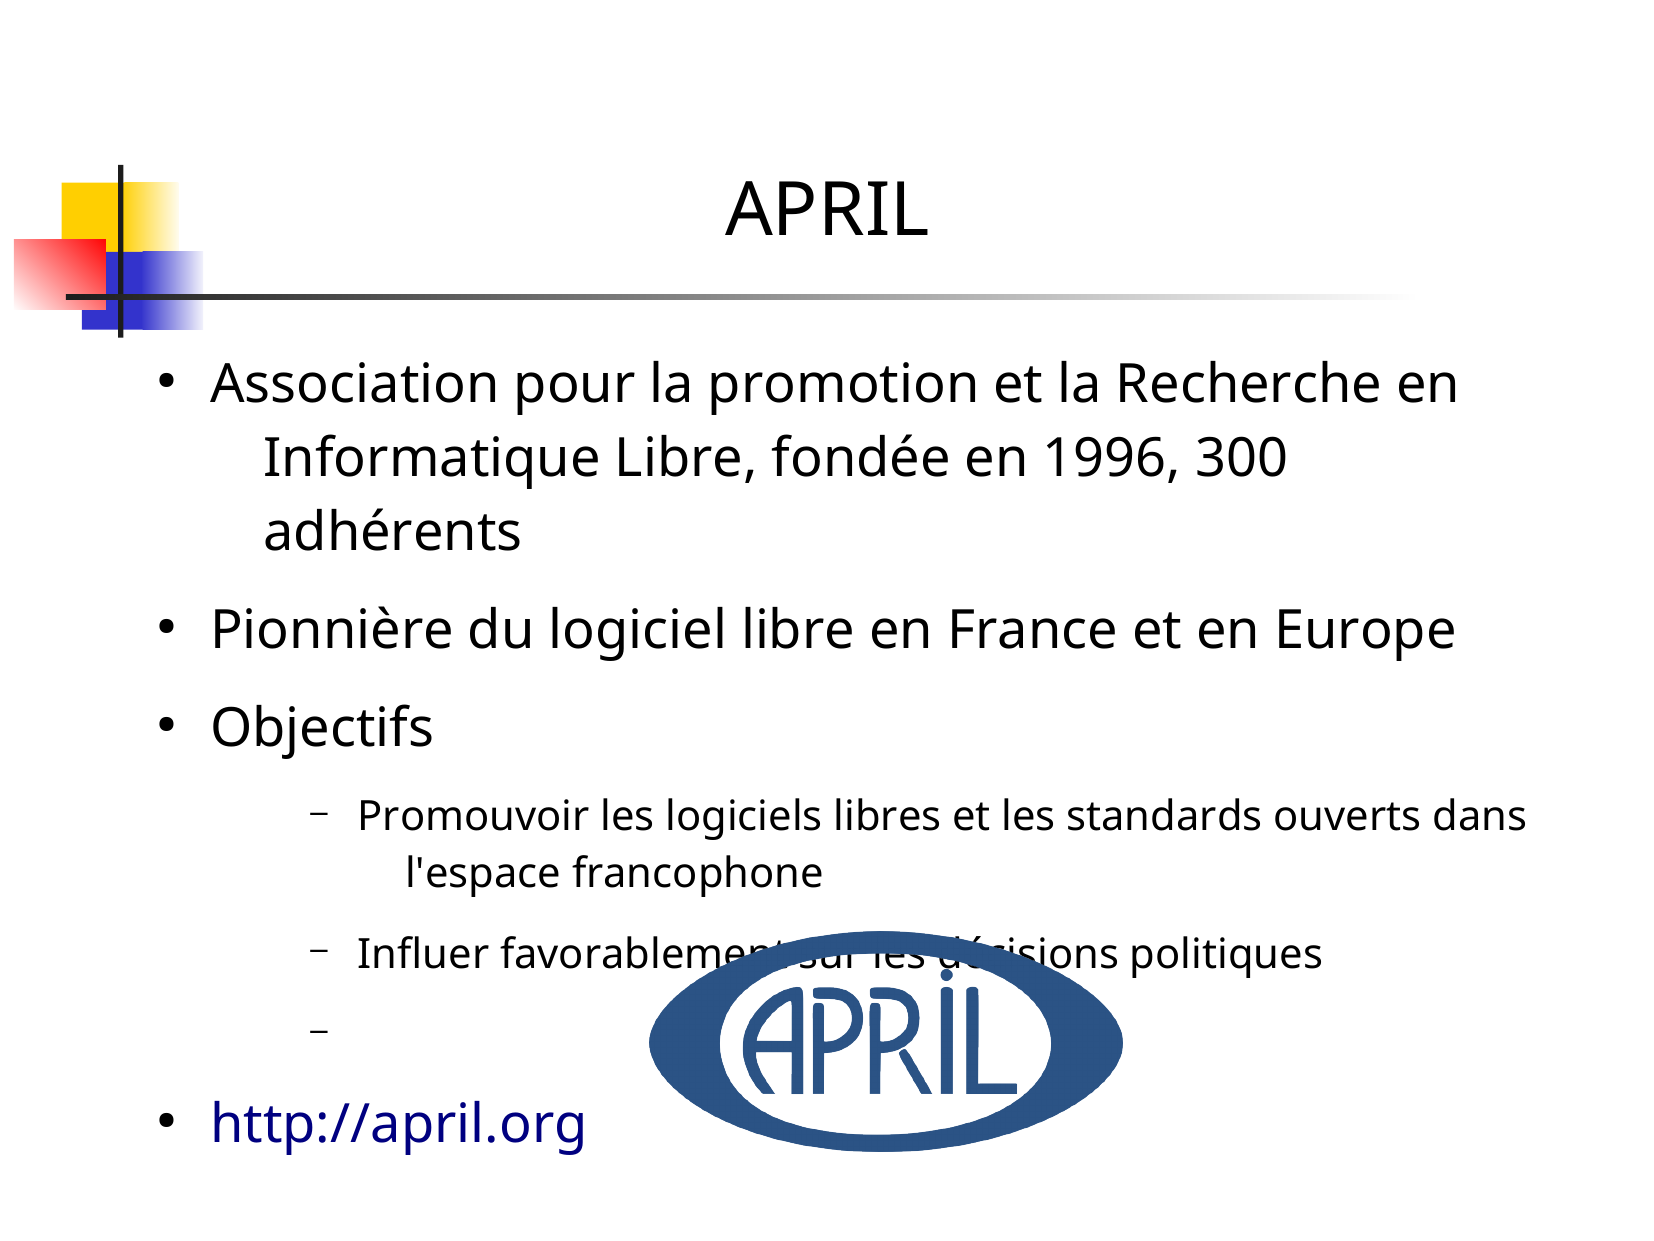

# APRIL
Association pour la promotion et la Recherche en Informatique Libre, fondée en 1996, 300 adhérents
Pionnière du logiciel libre en France et en Europe
Objectifs
Promouvoir les logiciels libres et les standards ouverts dans l'espace francophone
Influer favorablement sur les décisions politiques
http://april.org